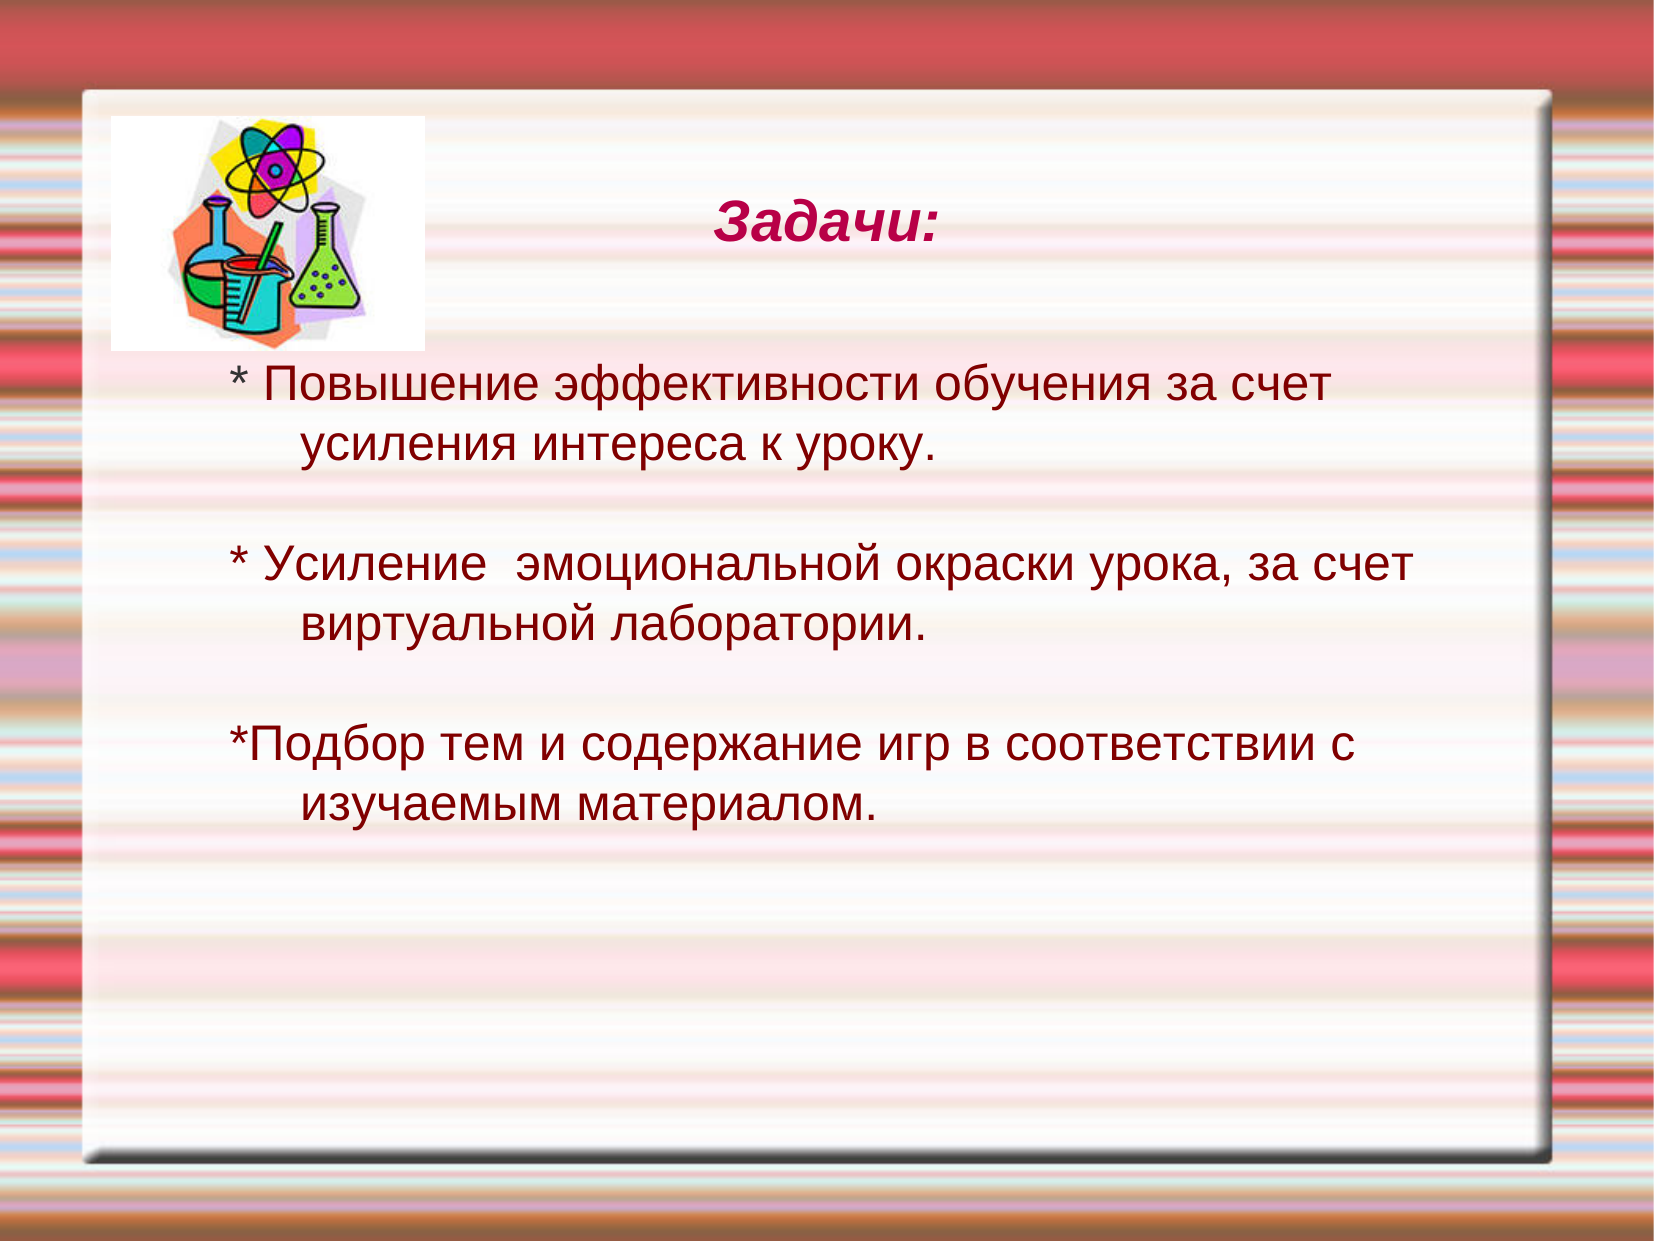

# Задачи:
* Повышение эффективности обучения за счет усиления интереса к уроку.
* Усиление эмоциональной окраски урока, за счет виртуальной лаборатории.
*Подбор тем и содержание игр в соответствии с изучаемым материалом.